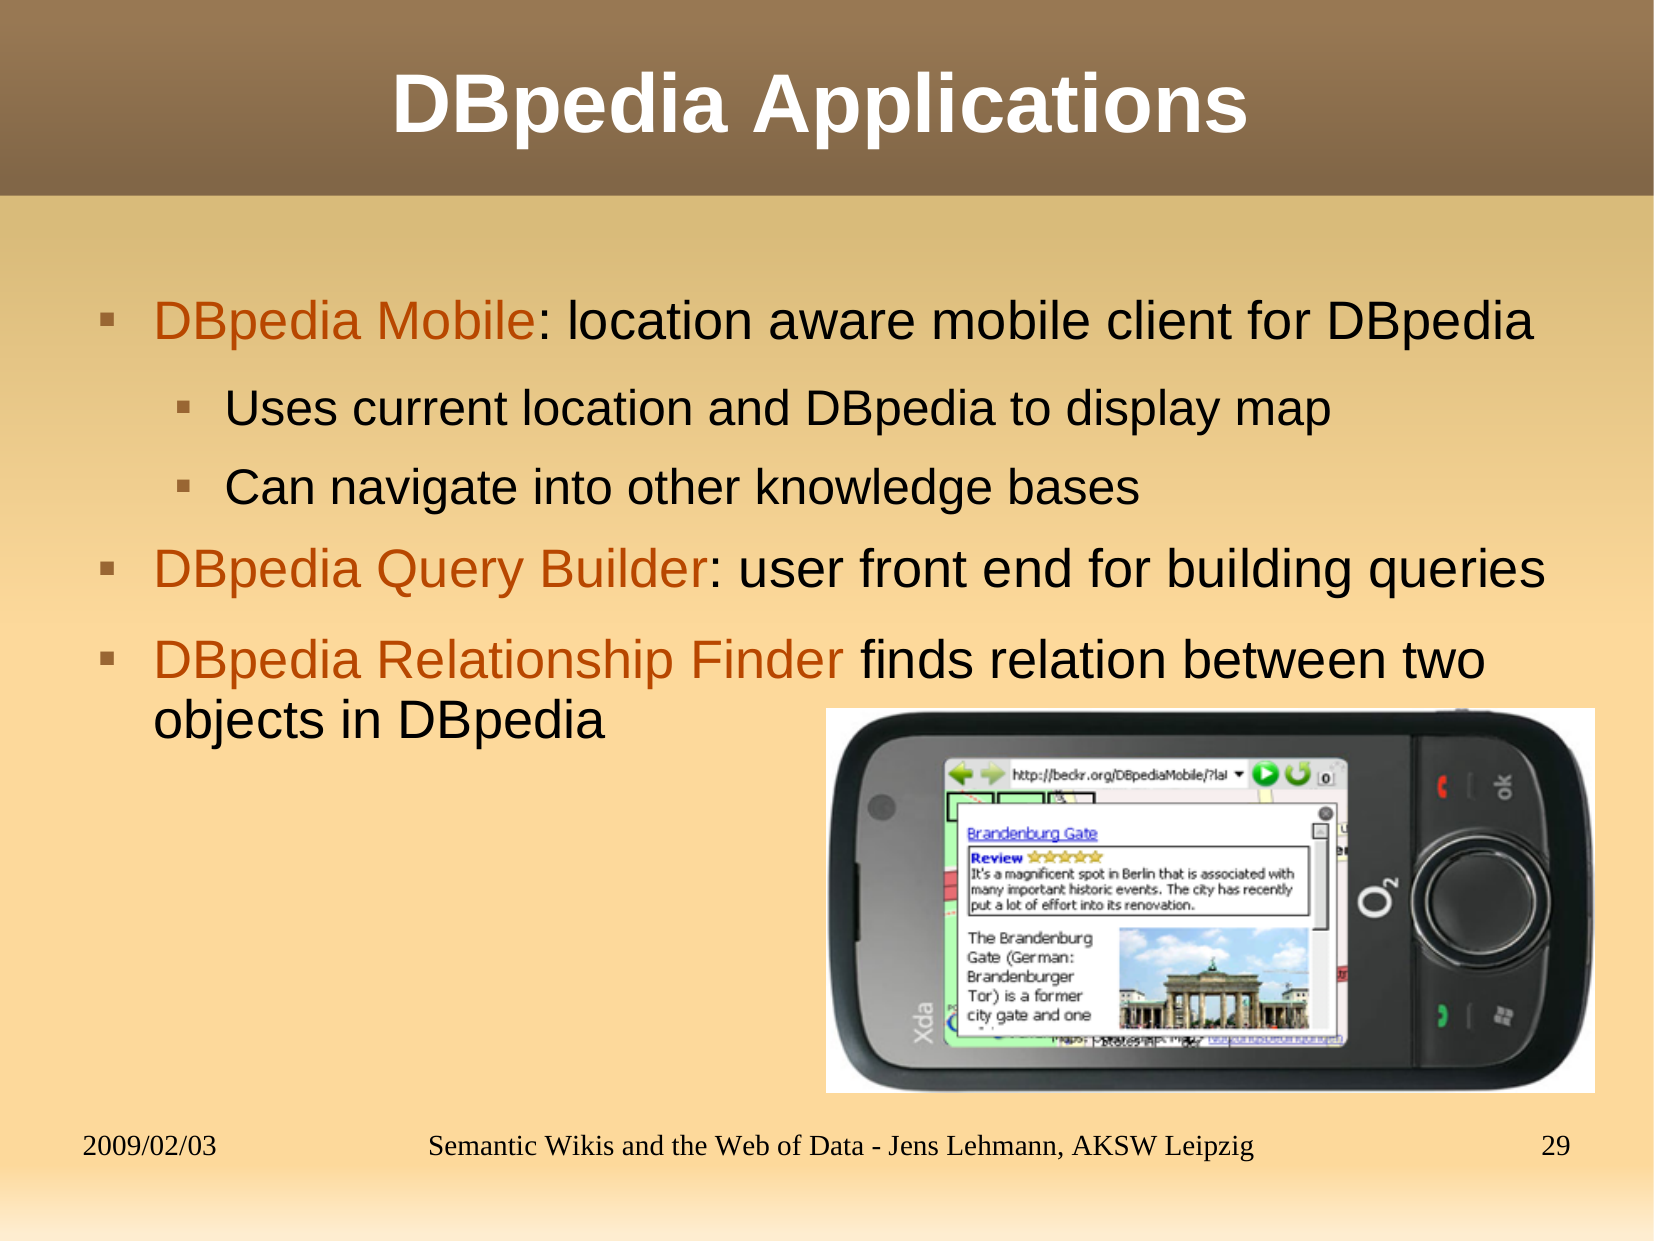

# DBpedia Applications
DBpedia Mobile: location aware mobile client for DBpedia
Uses current location and DBpedia to display map
Can navigate into other knowledge bases
DBpedia Query Builder: user front end for building queries
DBpedia Relationship Finder finds relation between two objects in DBpedia
2009/02/03
Semantic Wikis and the Web of Data - Jens Lehmann, AKSW Leipzig
29